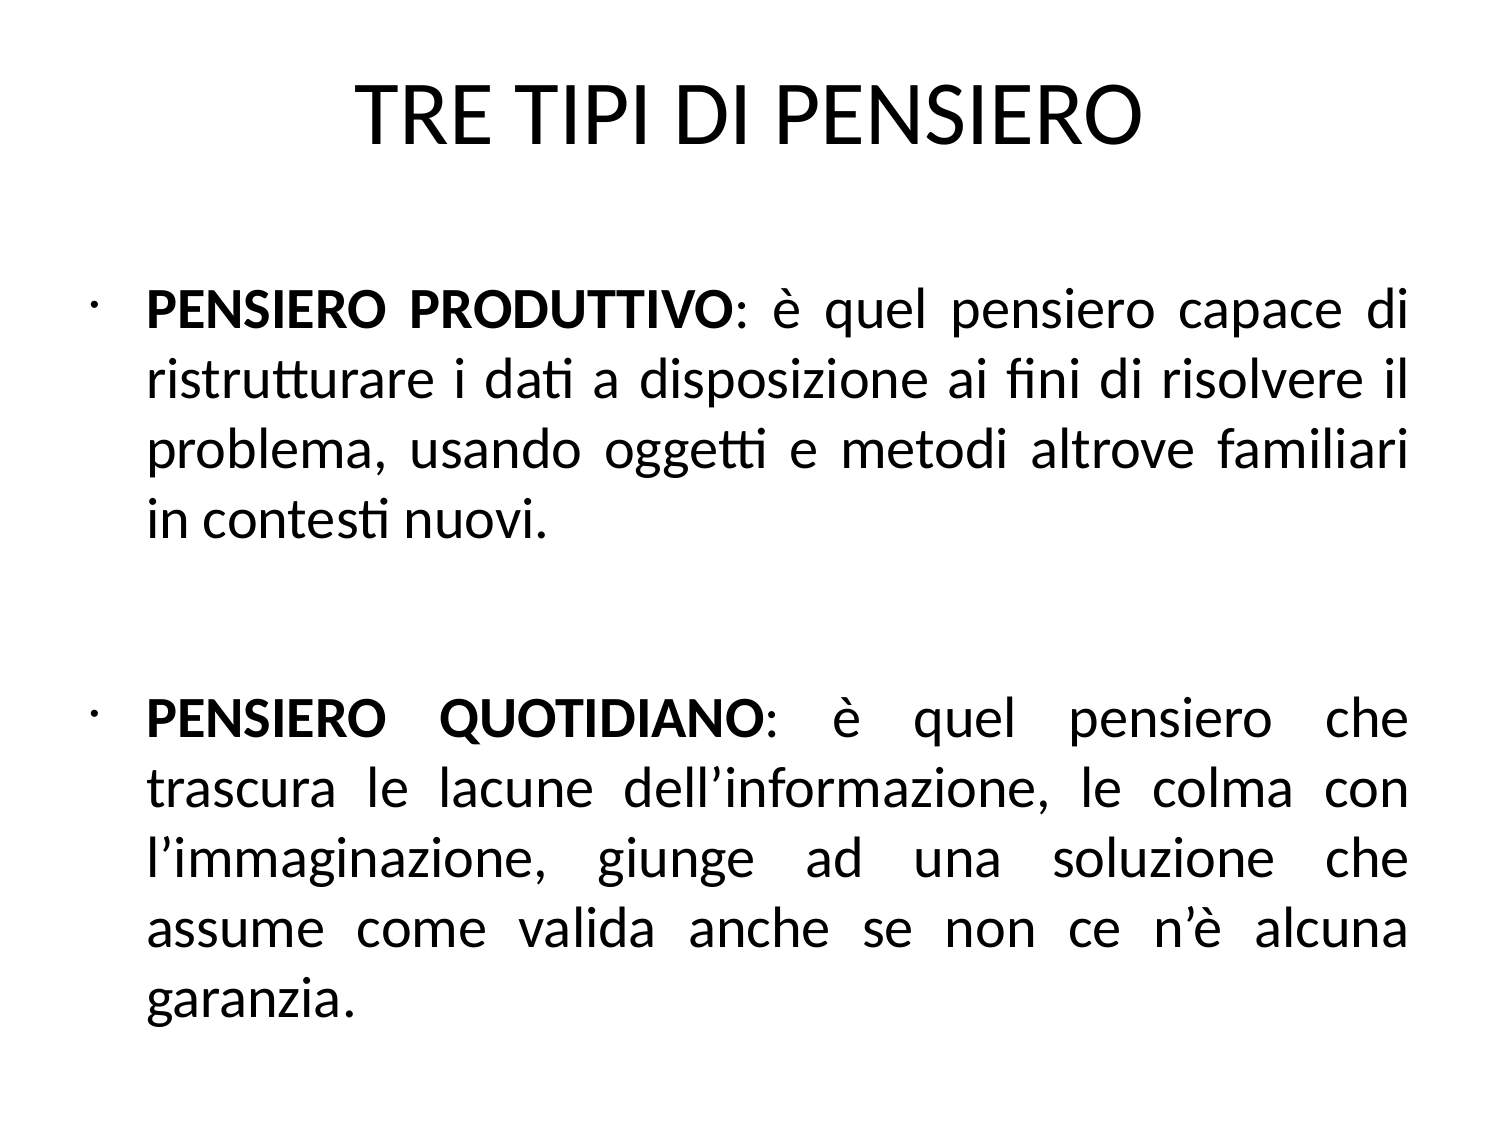

# TRE TIPI DI PENSIERO
PENSIERO PRODUTTIVO: è quel pensiero capace di ristrutturare i dati a disposizione ai fini di risolvere il problema, usando oggetti e metodi altrove familiari in contesti nuovi.
PENSIERO QUOTIDIANO: è quel pensiero che trascura le lacune dell’informazione, le colma con l’immaginazione, giunge ad una soluzione che assume come valida anche se non ce n’è alcuna garanzia.